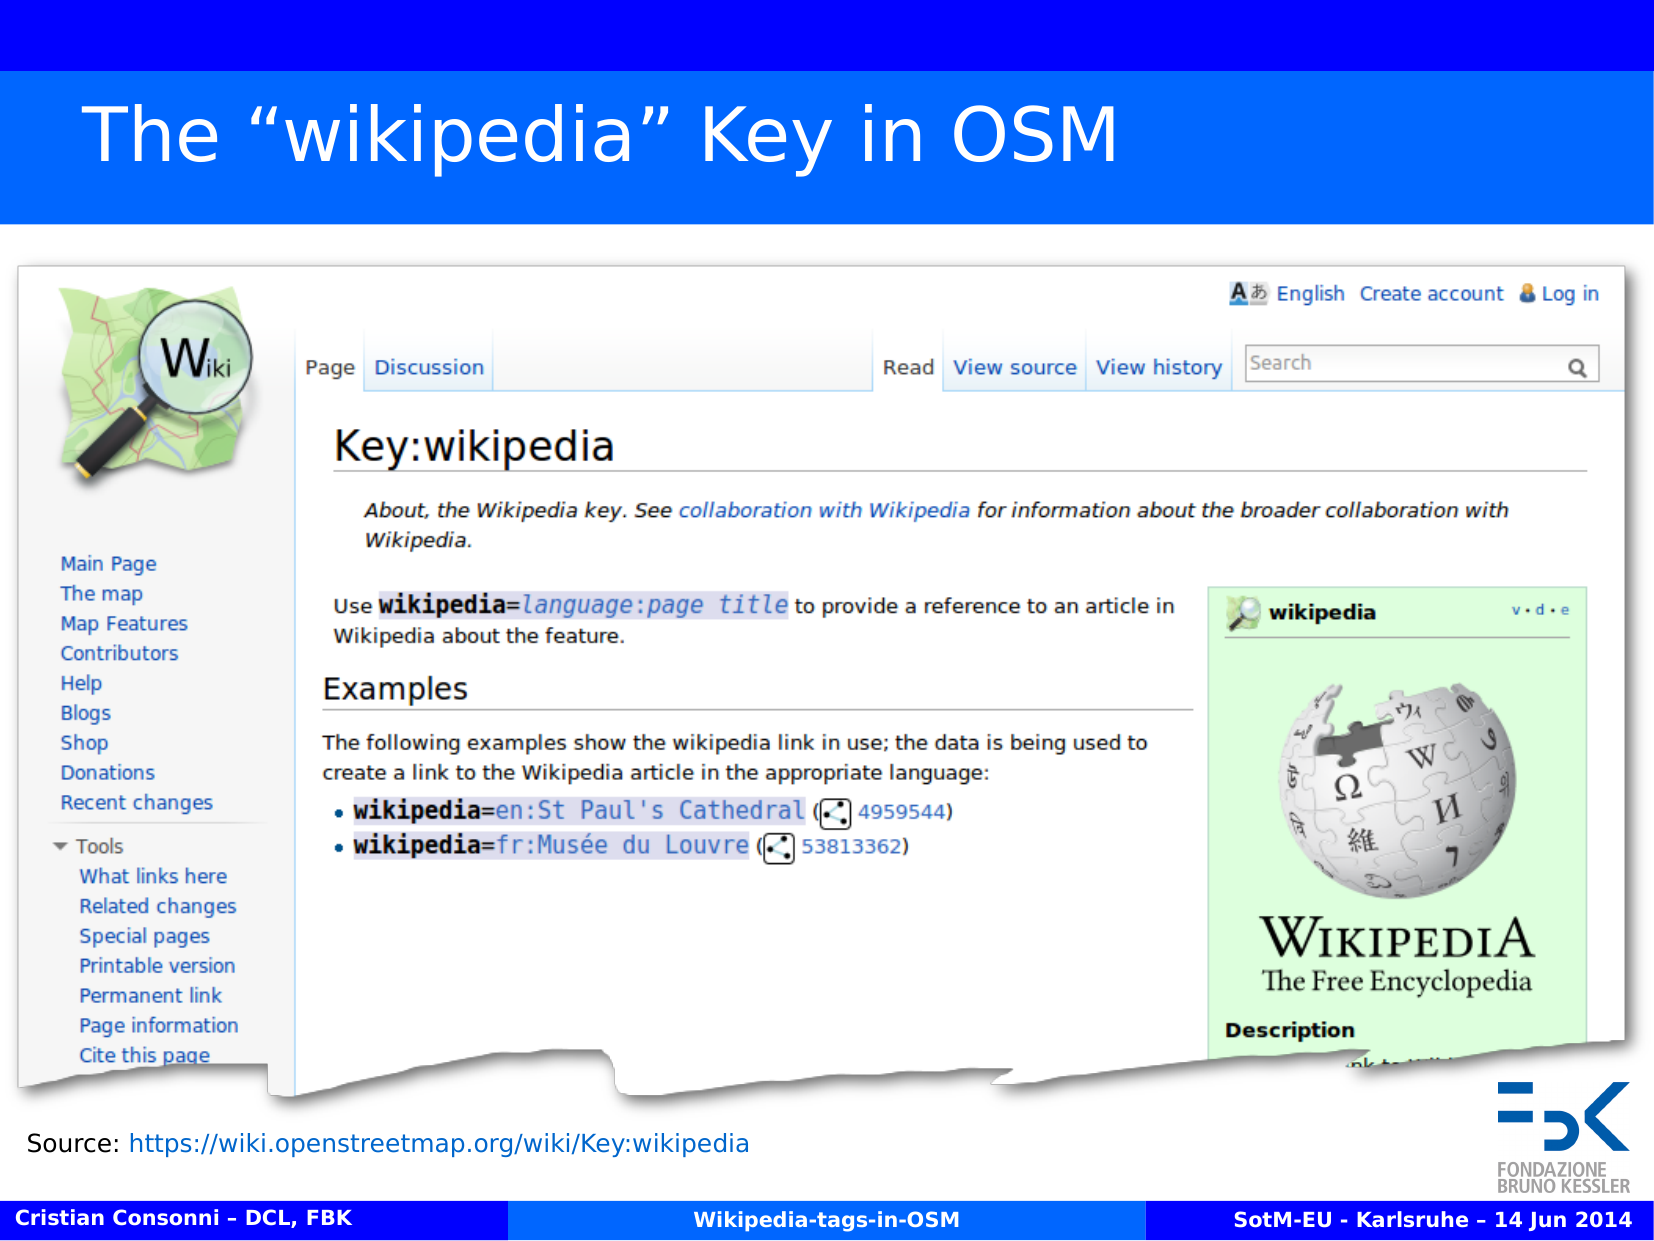

The “wikipedia” Key in OSM
#
Source: https://wiki.openstreetmap.org/wiki/Key:wikipedia